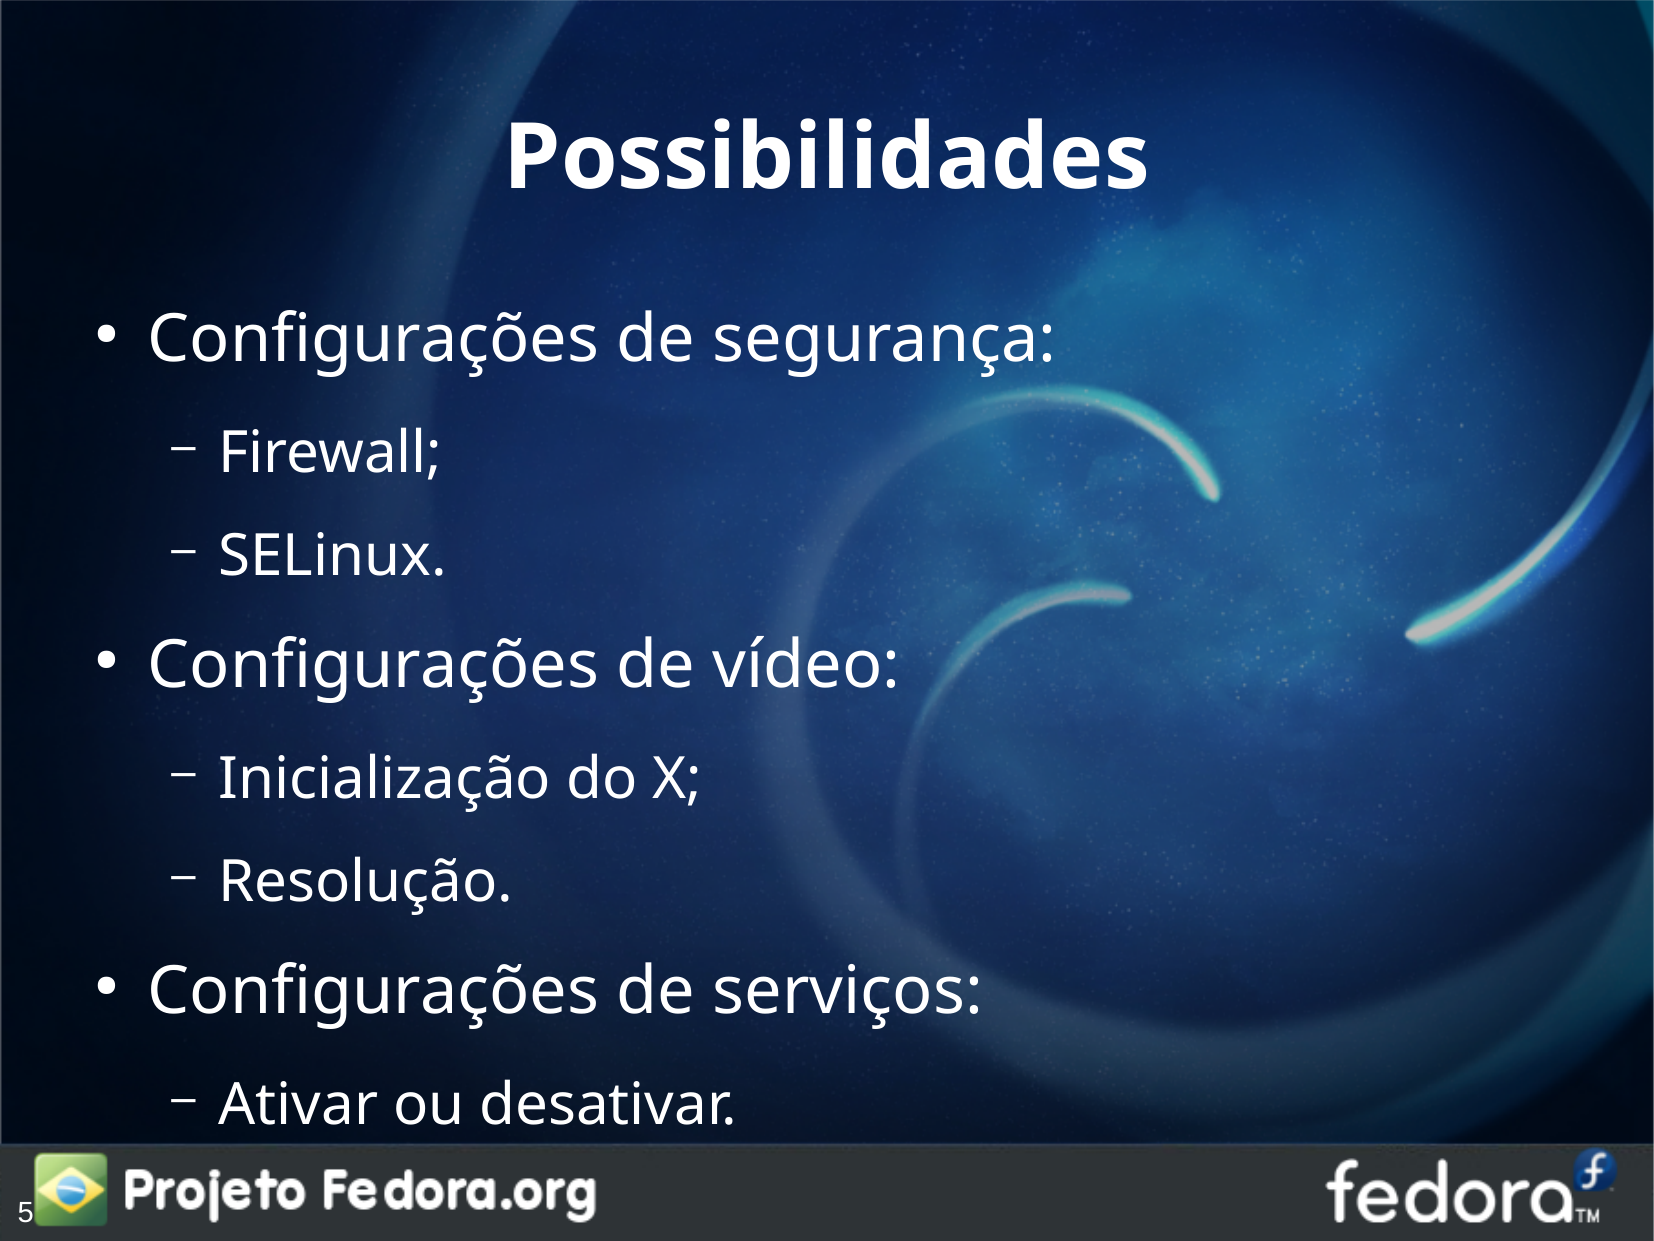

# Possibilidades
Configurações de segurança:
Firewall;
SELinux.
Configurações de vídeo:
Inicialização do X;
Resolução.
Configurações de serviços:
Ativar ou desativar.
5